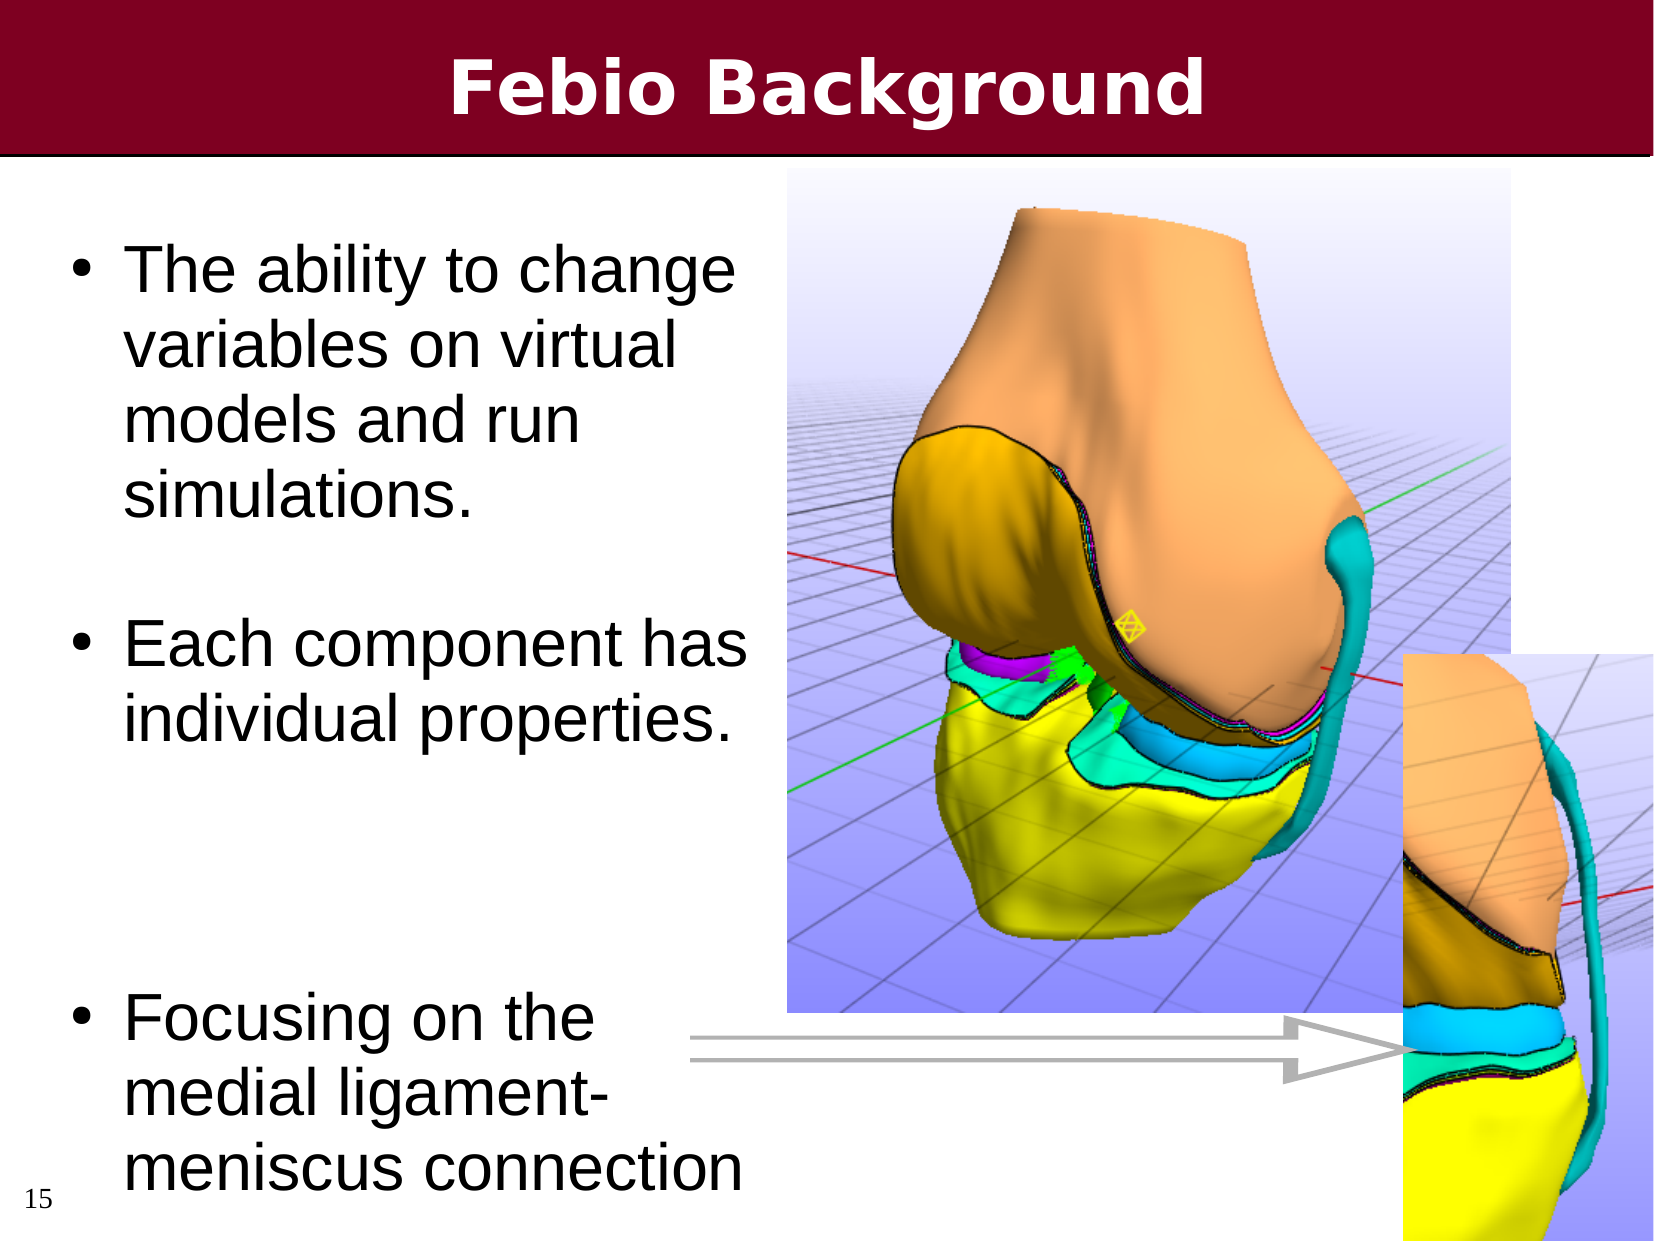

Febio Background
The ability to change variables on virtual models and run simulations.
Each component has individual properties.
Focusing on the medial ligament-meniscus connection